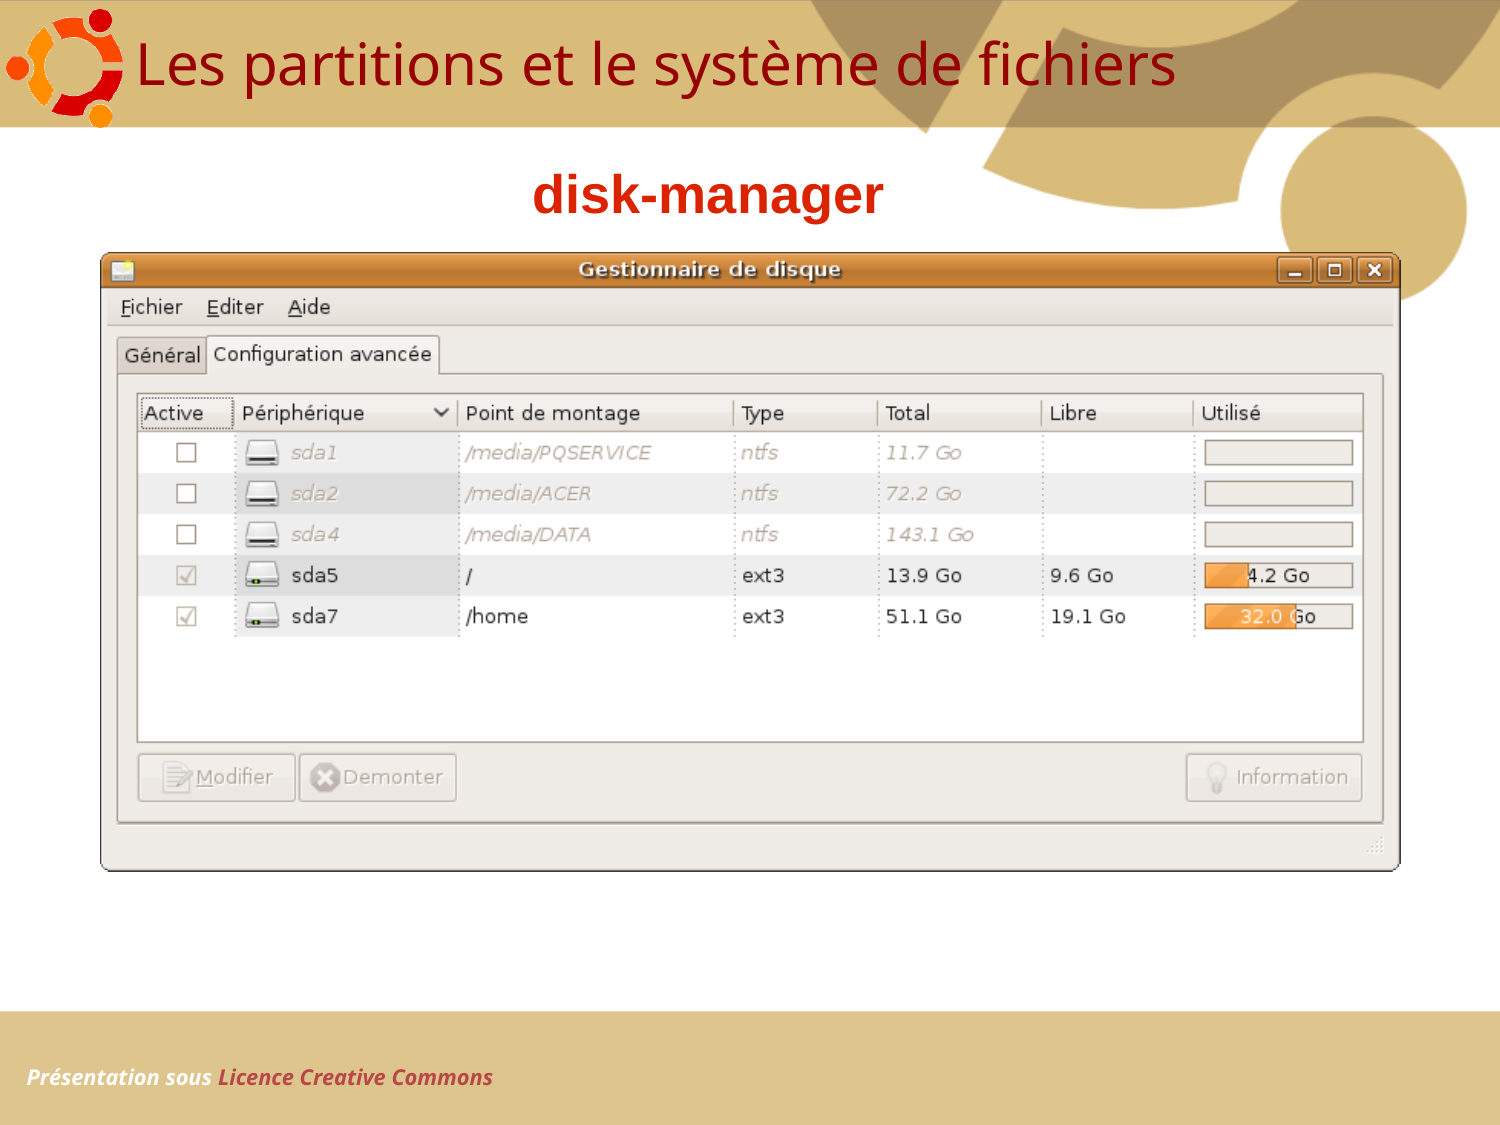

# Les partitions et le système de fichiers
disk-manager